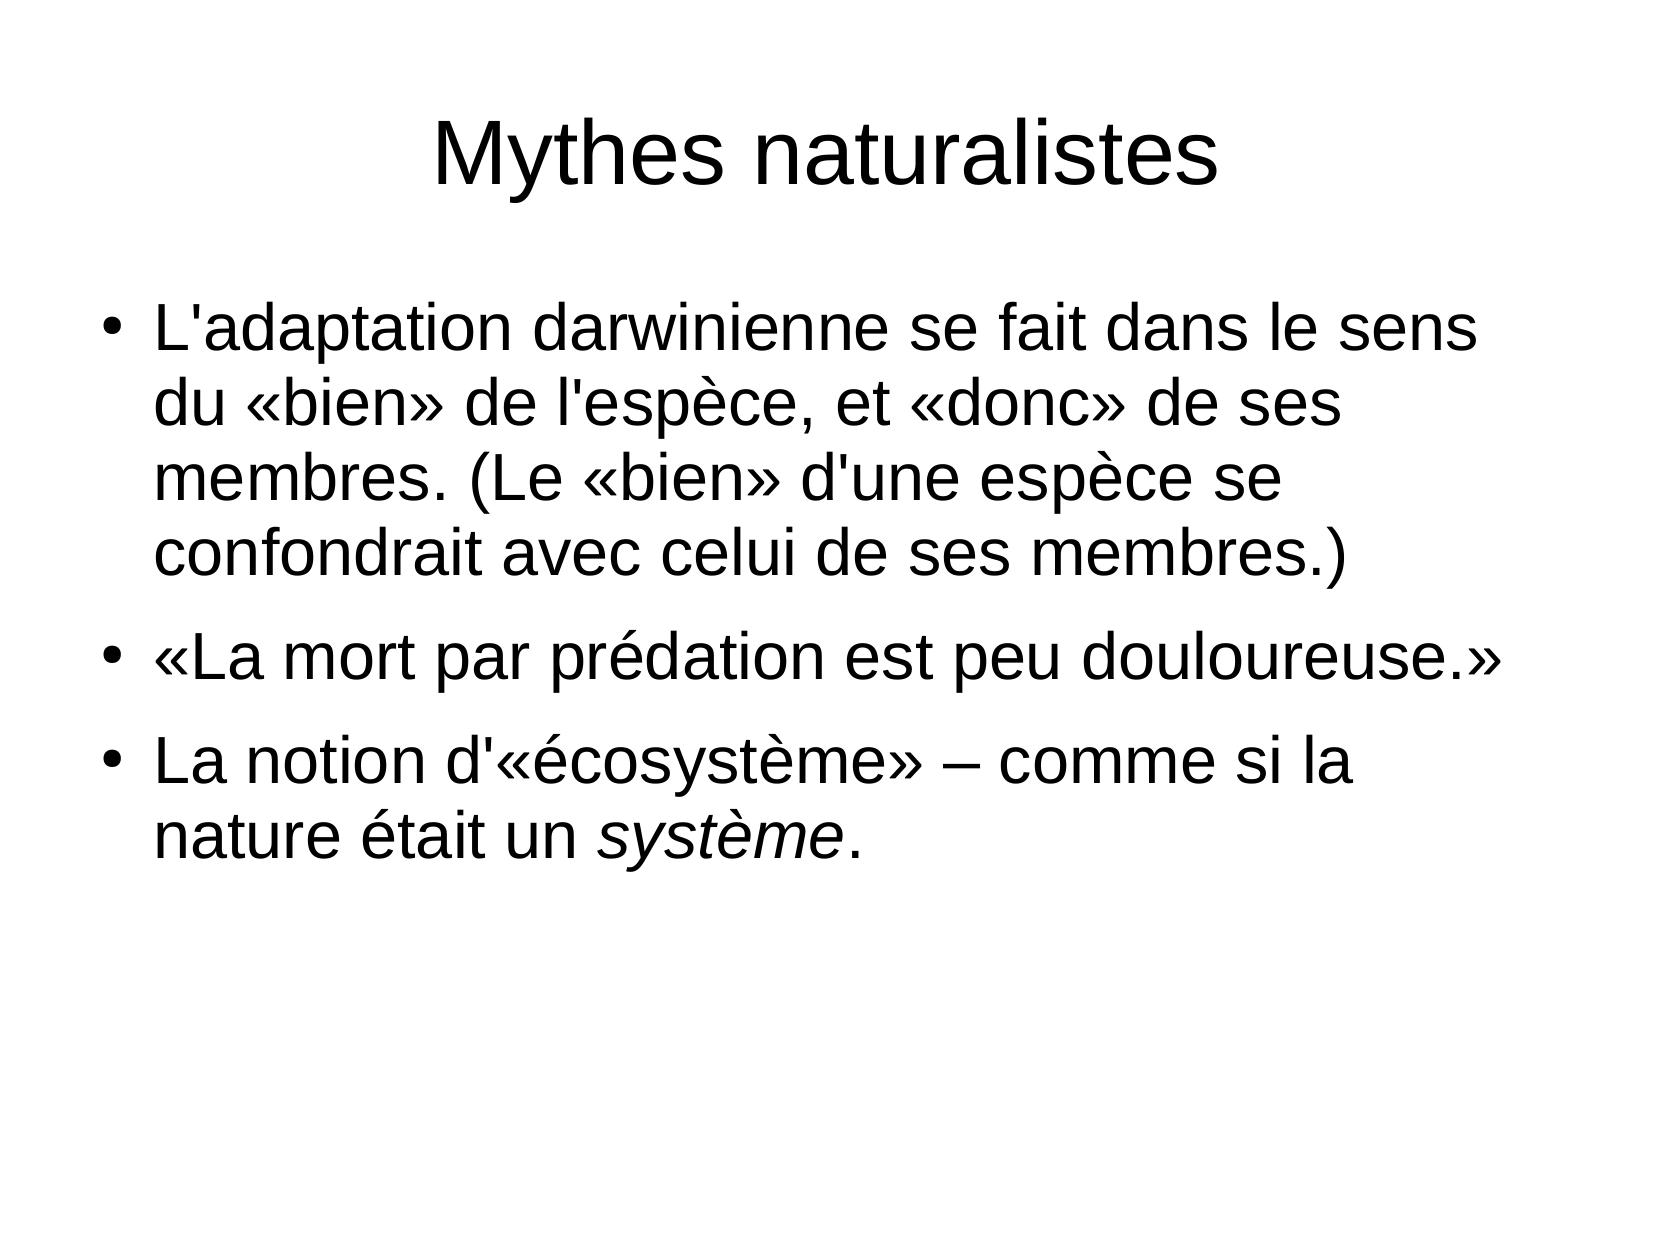

# Mythes naturalistes
L'adaptation darwinienne se fait dans le sens du «bien» de l'espèce, et «donc» de ses membres. (Le «bien» d'une espèce se confondrait avec celui de ses membres.)
«La mort par prédation est peu douloureuse.»
La notion d'«écosystème» – comme si la nature était un système.